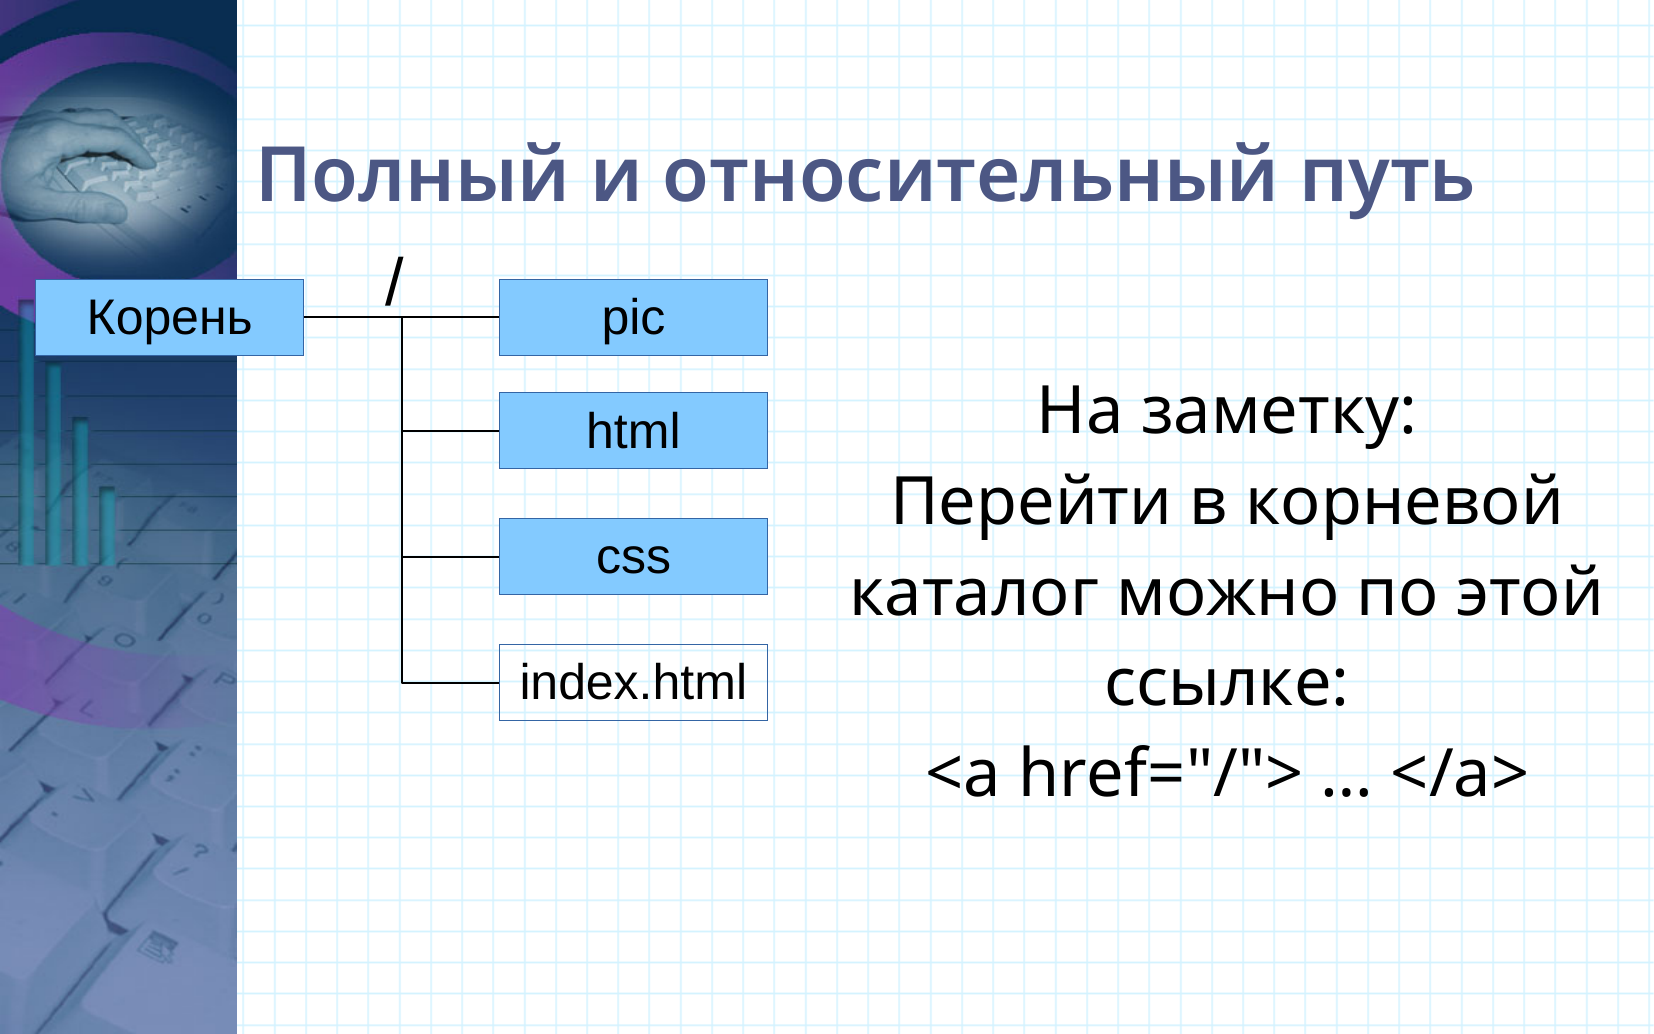

# Полный и относительный путь
На заметку:
Перейти в корневой каталог можно по этой ссылке:
<a href="/"> … </a>
/
Корень
pic
html
css
index.html